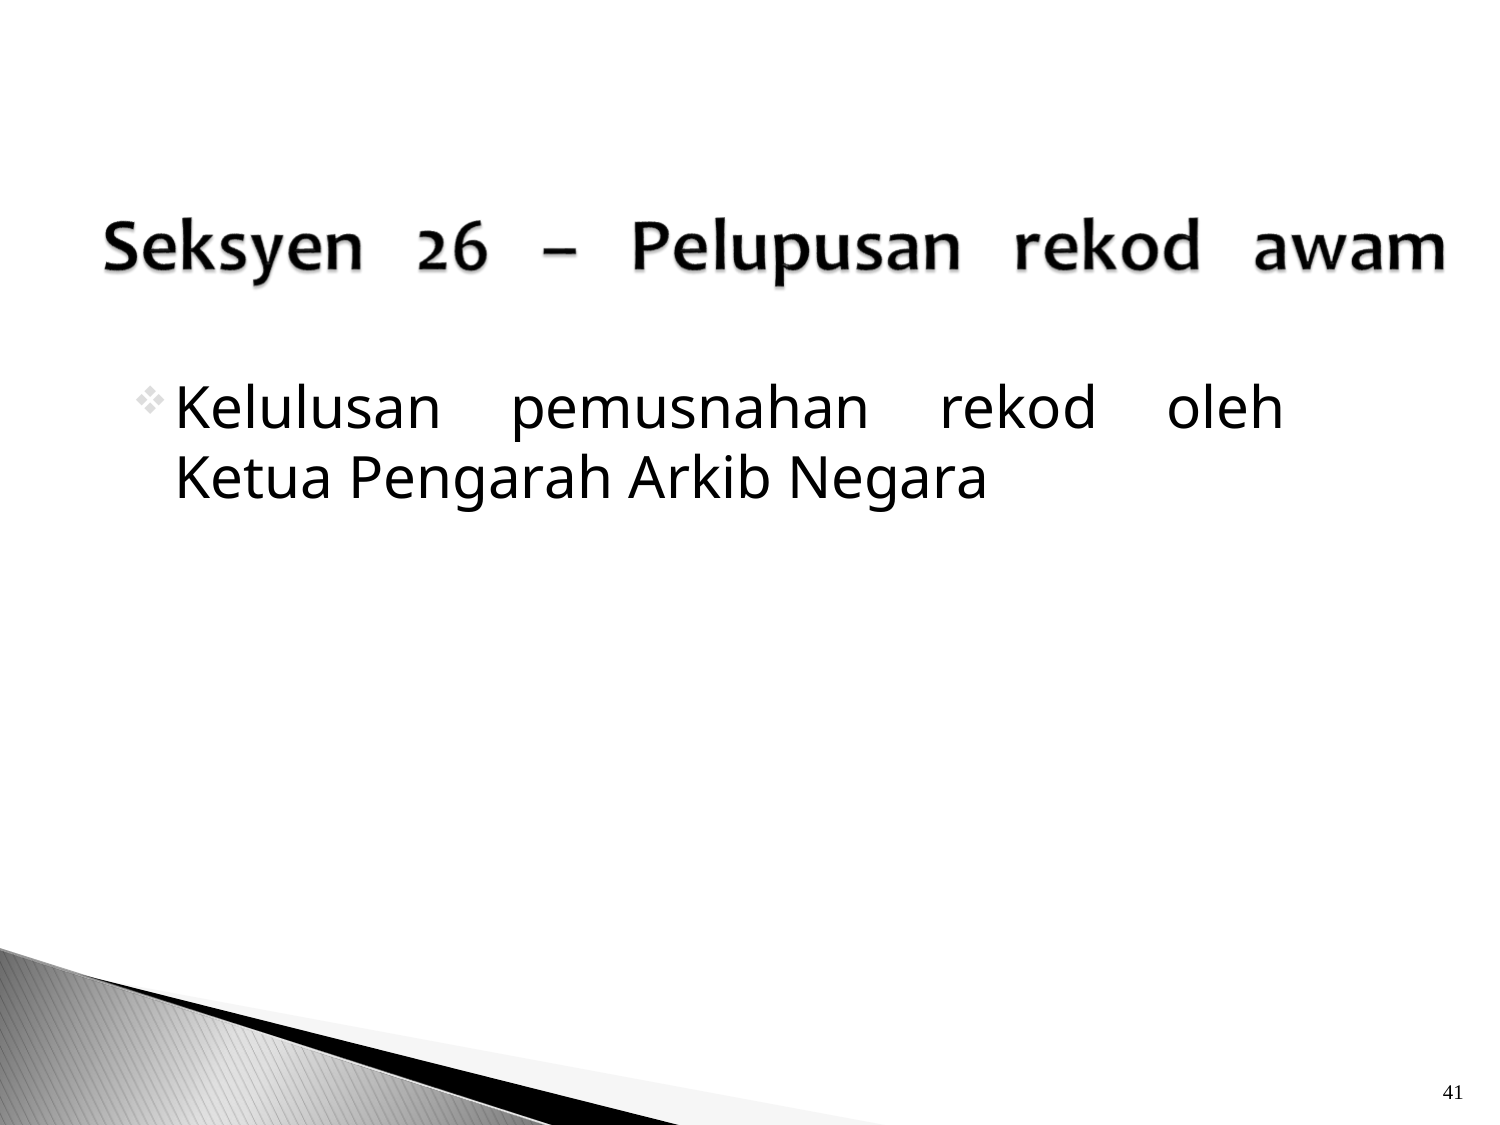

# Kelulusan pemusnahan rekod oleh Ketua Pengarah Arkib Negara